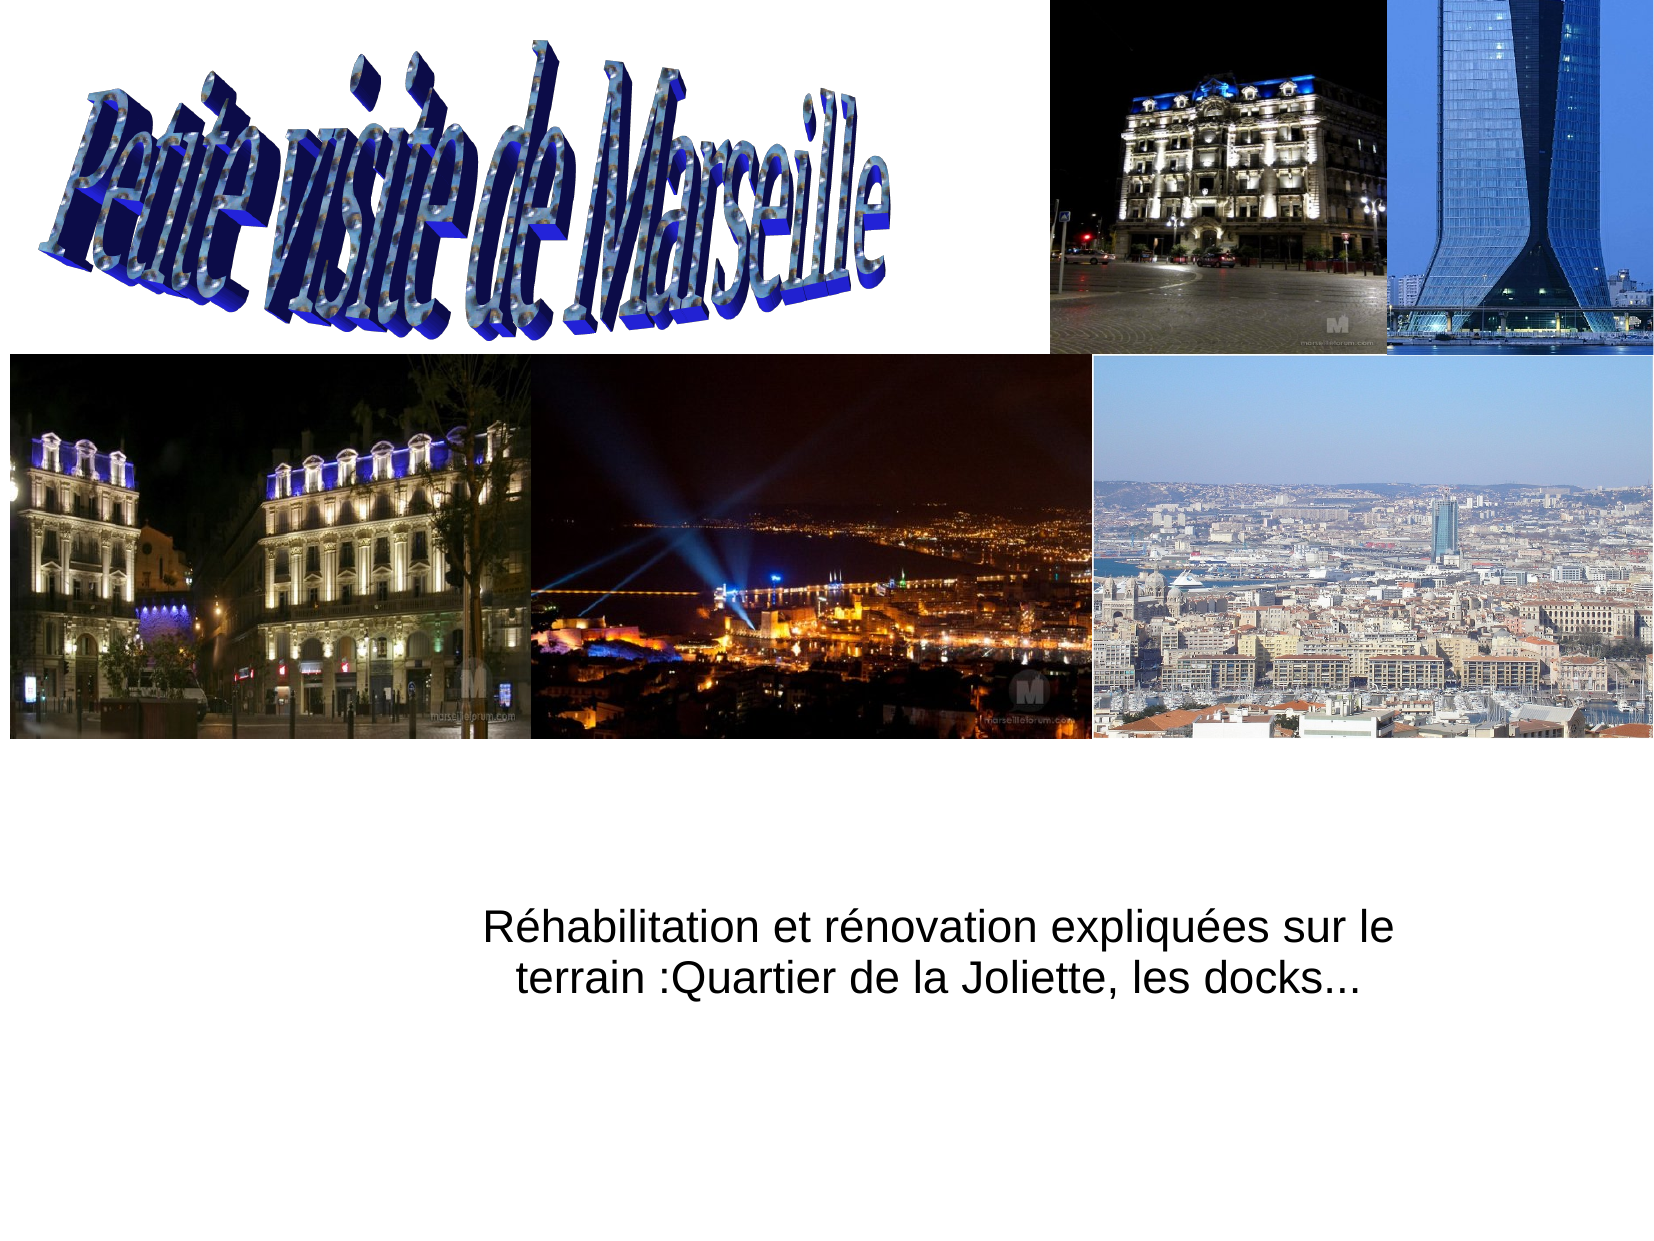

Petite visite de Marseille
# Réhabilitation et rénovation expliquées sur le terrain :Quartier de la Joliette, les docks...